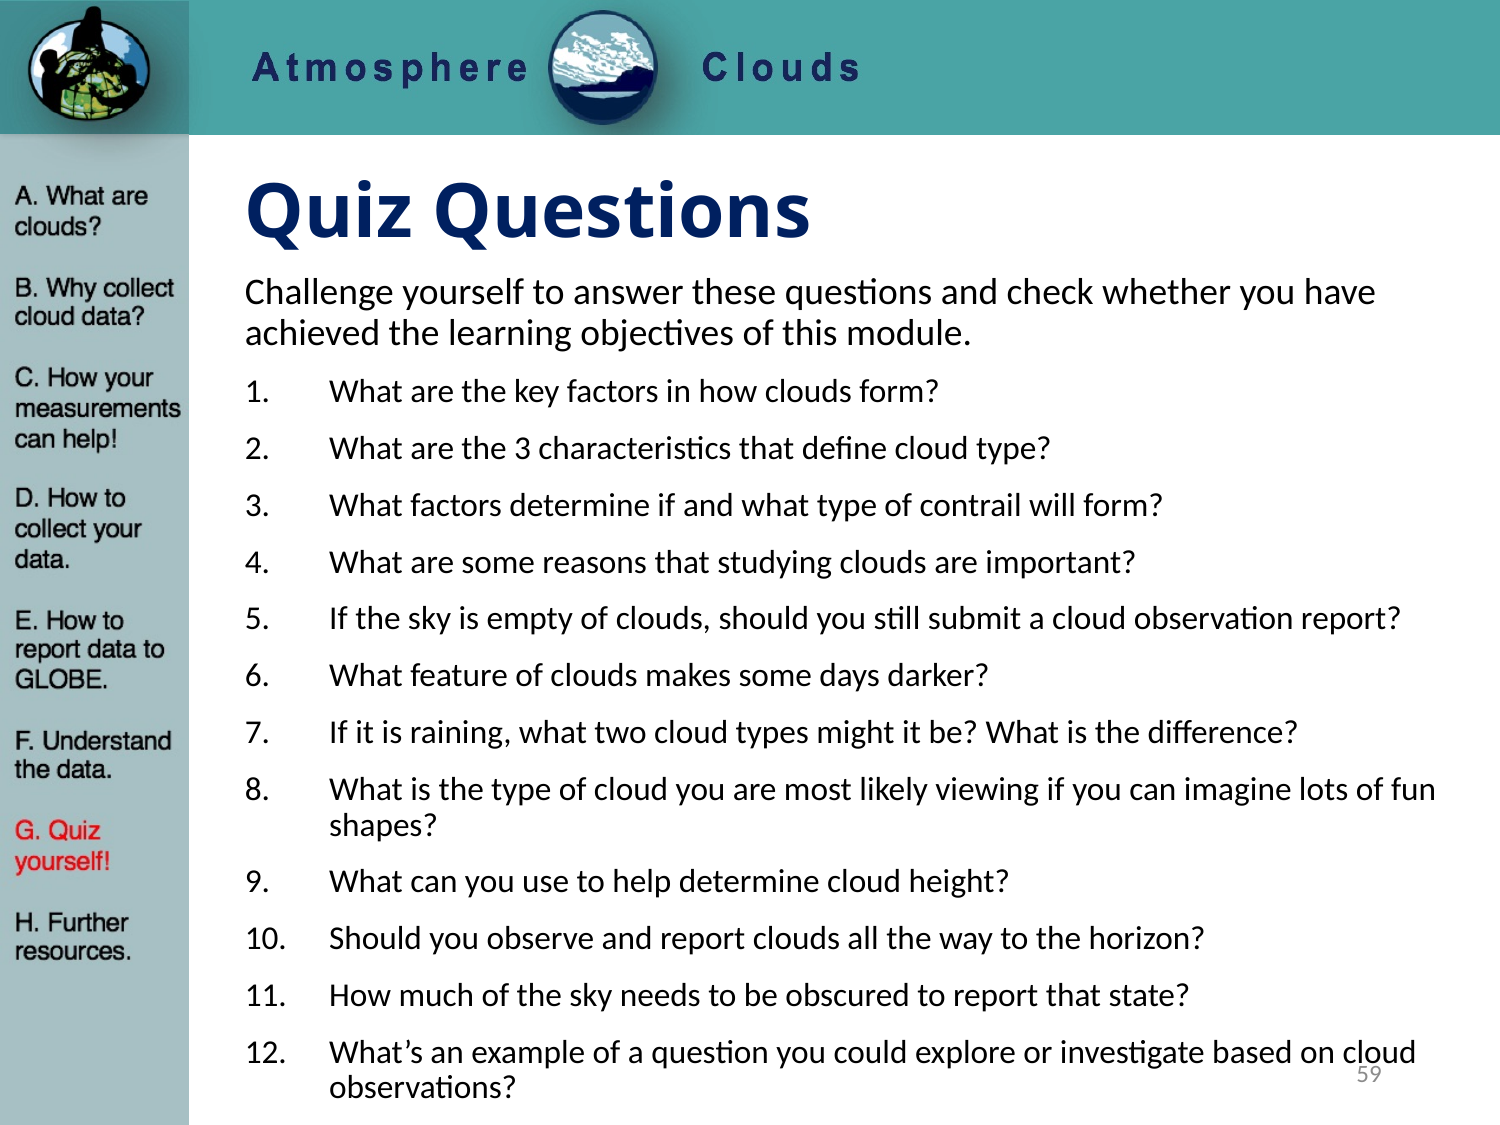

# Quiz Questions
Challenge yourself to answer these questions and check whether you have achieved the learning objectives of this module.
What are the key factors in how clouds form?
What are the 3 characteristics that define cloud type?
What factors determine if and what type of contrail will form?
What are some reasons that studying clouds are important?
If the sky is empty of clouds, should you still submit a cloud observation report?
What feature of clouds makes some days darker?
If it is raining, what two cloud types might it be? What is the difference?
What is the type of cloud you are most likely viewing if you can imagine lots of fun shapes?
What can you use to help determine cloud height?
Should you observe and report clouds all the way to the horizon?
How much of the sky needs to be obscured to report that state?
What’s an example of a question you could explore or investigate based on cloud observations?